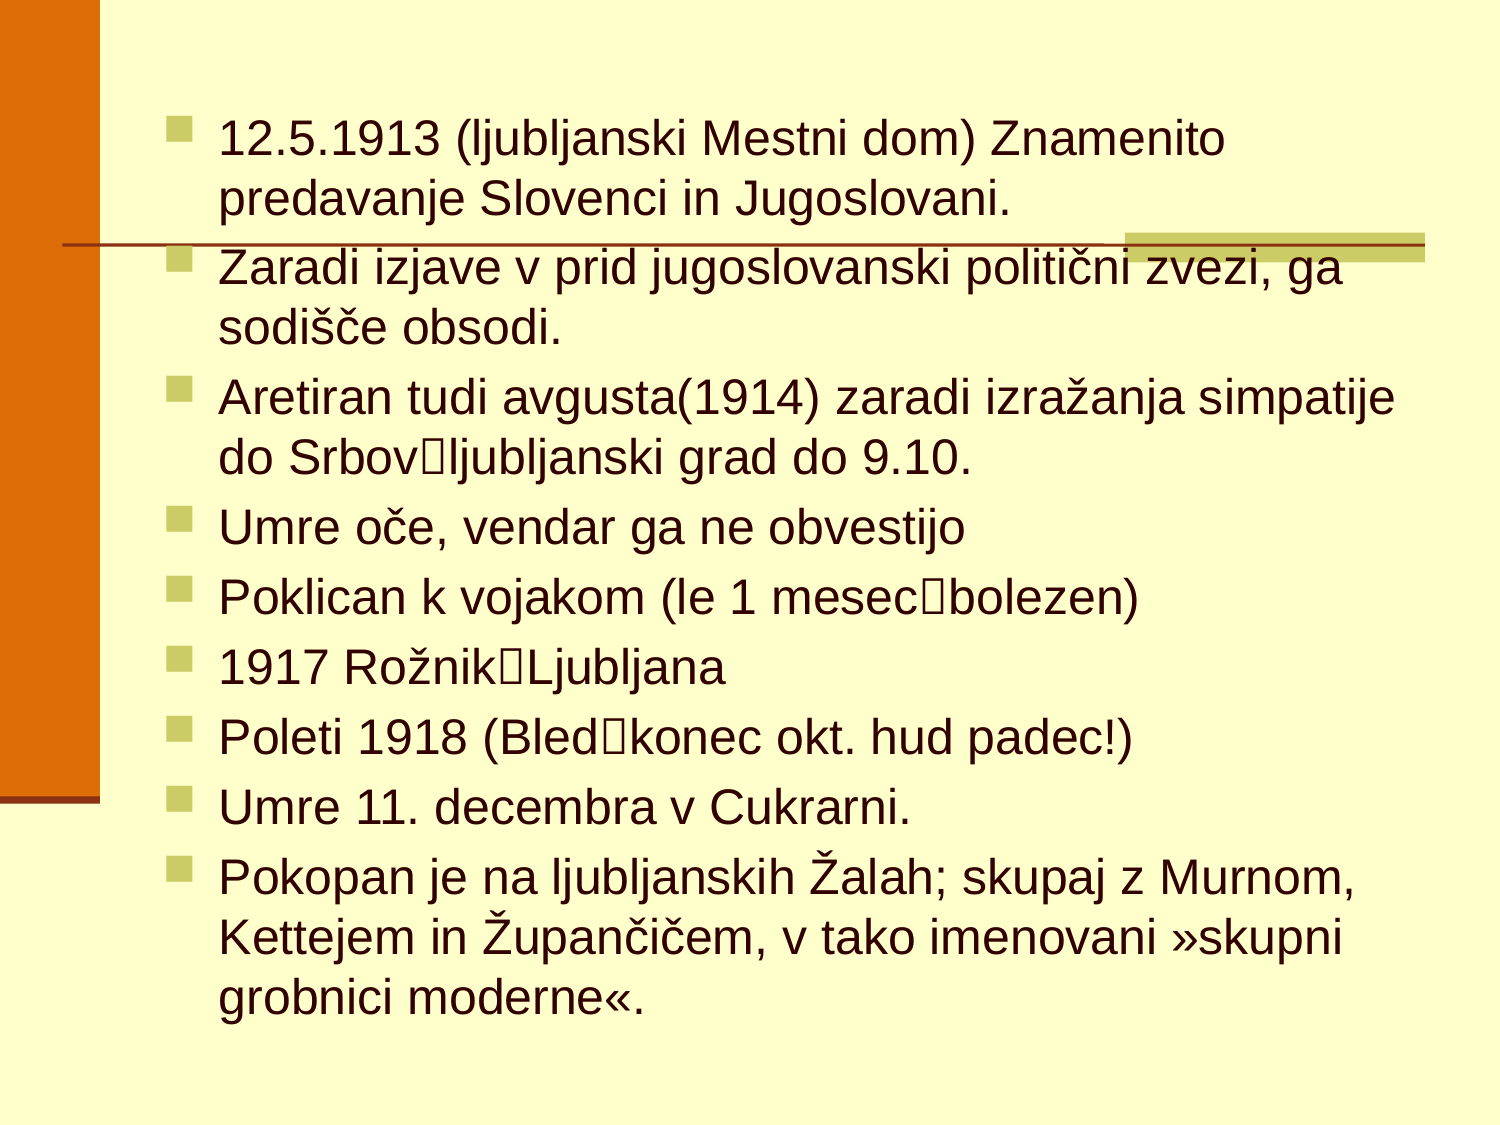

# 12.5.1913 (ljubljanski Mestni dom) Znamenito predavanje Slovenci in Jugoslovani.
Zaradi izjave v prid jugoslovanski politični zvezi, ga sodišče obsodi.
Aretiran tudi avgusta(1914) zaradi izražanja simpatije do Srbovljubljanski grad do 9.10.
Umre oče, vendar ga ne obvestijo
Poklican k vojakom (le 1 mesecbolezen)
1917 RožnikLjubljana
Poleti 1918 (Bledkonec okt. hud padec!)
Umre 11. decembra v Cukrarni.
Pokopan je na ljubljanskih Žalah; skupaj z Murnom, Kettejem in Župančičem, v tako imenovani »skupni grobnici moderne«.